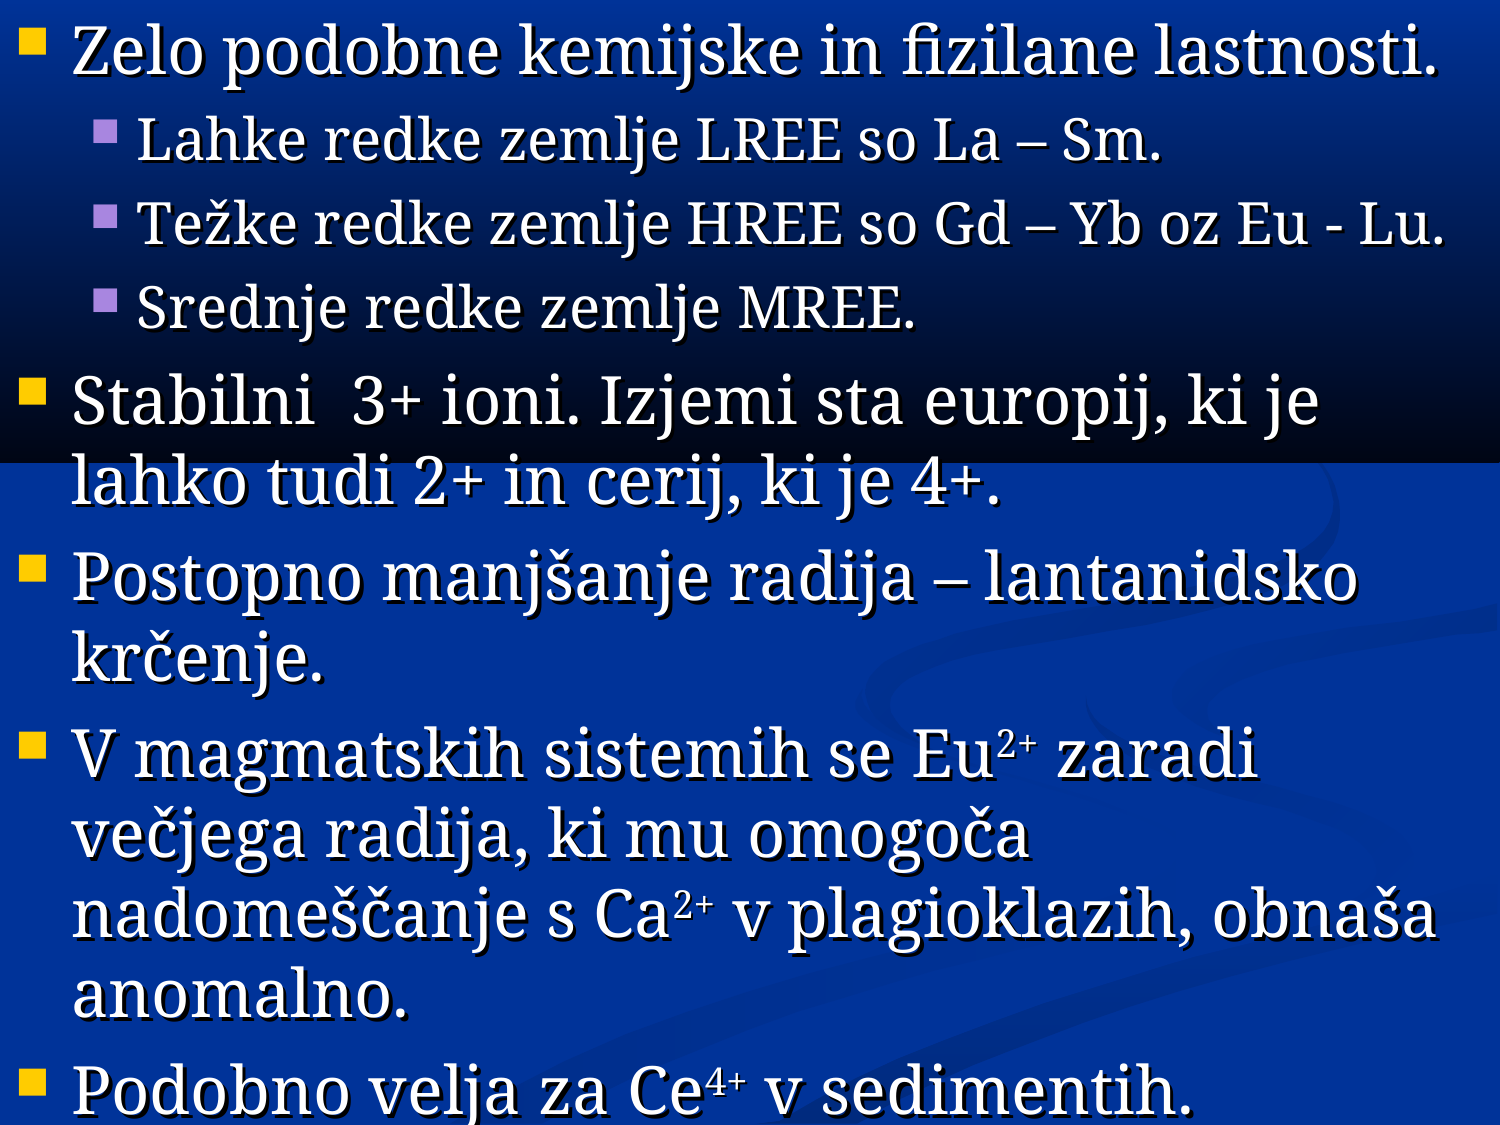

# Zelo podobne kemijske in fizilane lastnosti.
Lahke redke zemlje LREE so La – Sm.
Težke redke zemlje HREE so Gd – Yb oz Eu - Lu.
Srednje redke zemlje MREE.
Stabilni 3+ ioni. Izjemi sta europij, ki je lahko tudi 2+ in cerij, ki je 4+.
Postopno manjšanje radija – lantanidsko krčenje.
V magmatskih sistemih se Eu2+ zaradi večjega radija, ki mu omogoča nadomeščanje s Ca2+ v plagioklazih, obnaša anomalno.
Podobno velja za Ce4+ v sedimentih.